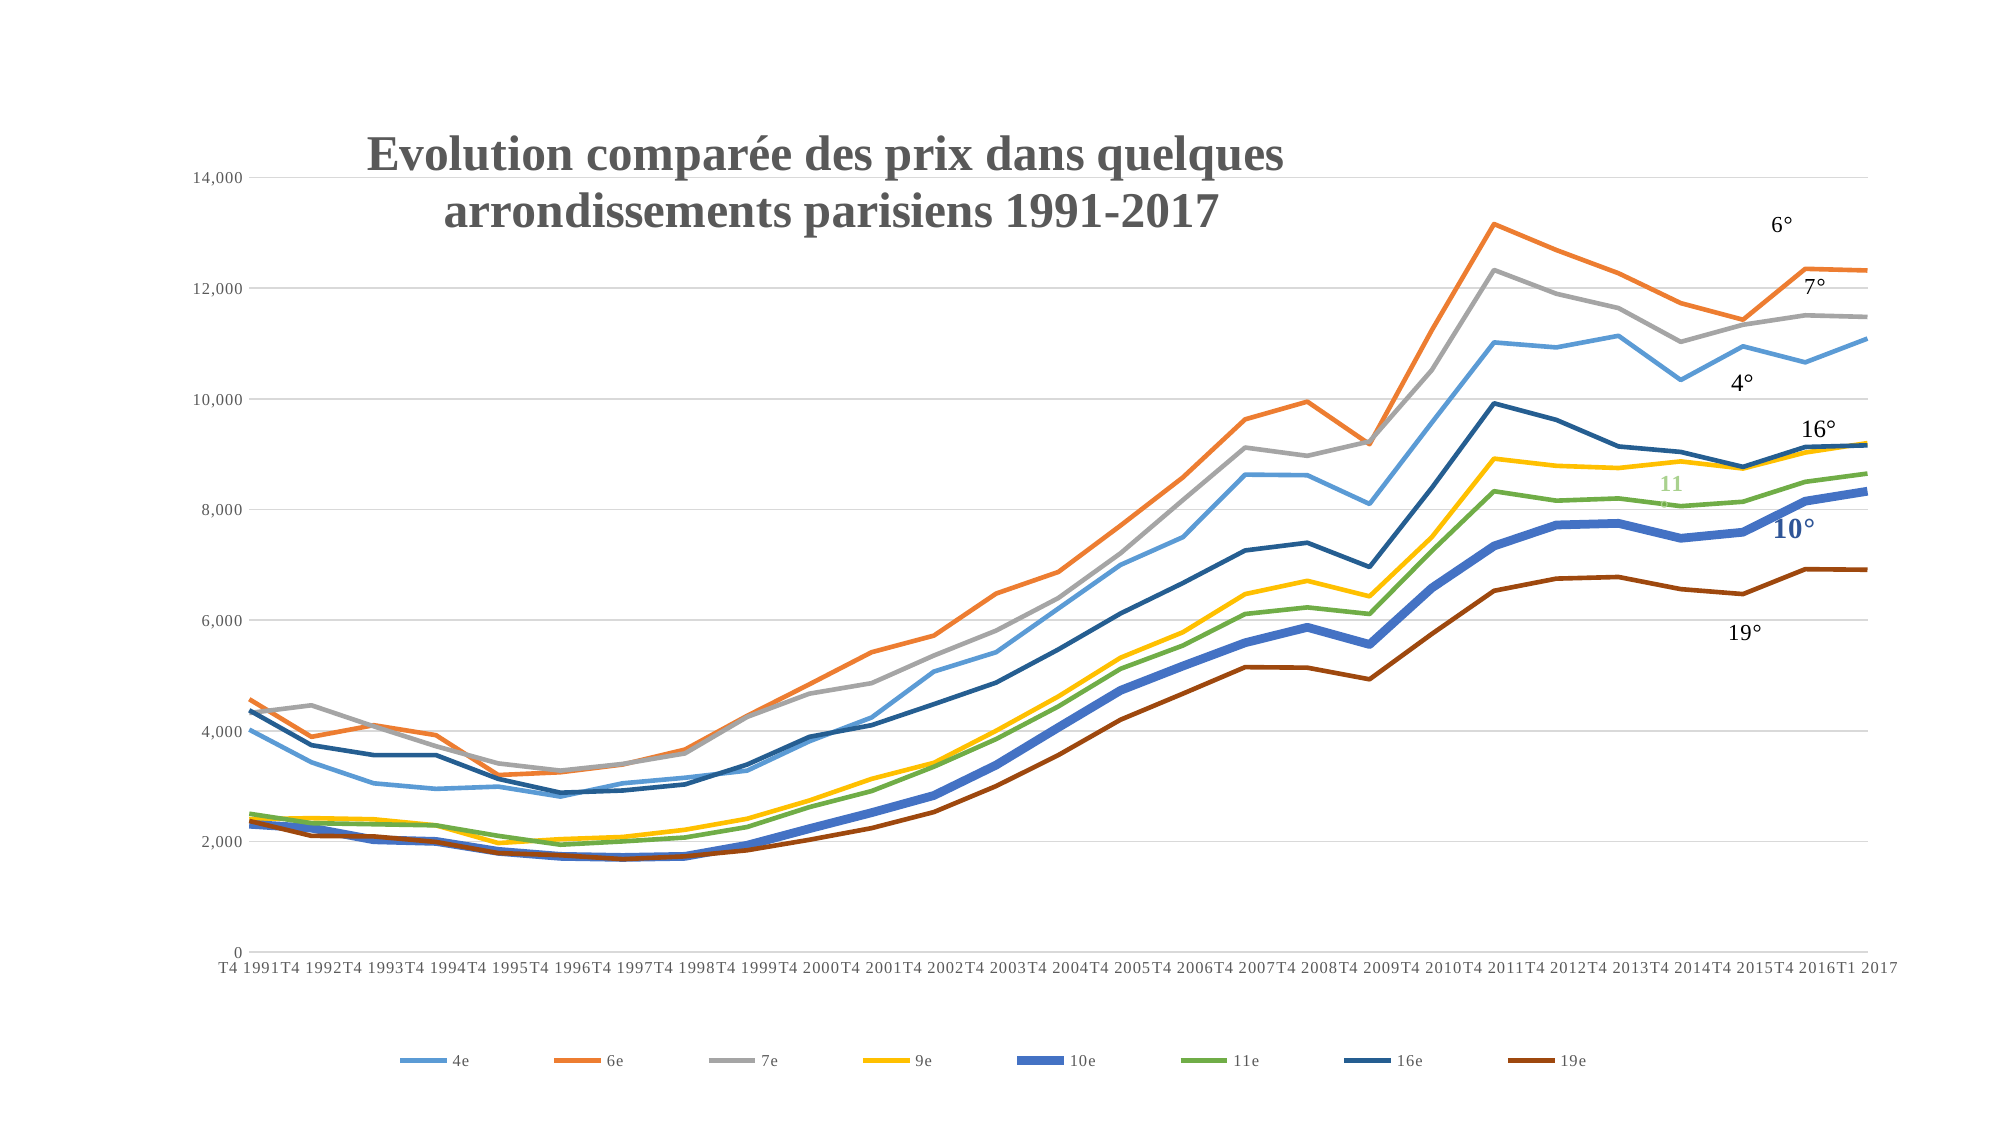

#
### Chart: Evolution comparée des prix dans quelques
arrondissements parisiens 1991-2017
| Category | 4e | 6e | 7e | 9e | 10e | 11e | 16e | 19e |
|---|---|---|---|---|---|---|---|---|
| T4 1991 | 4020.0 | 4570.0 | 4320.0 | 2400.0 | 2310.0 | 2500.0 | 4370.0 | 2370.0 |
| T4 1992 | 3430.0 | 3890.0 | 4460.0 | 2420.0 | 2240.0 | 2330.0 | 3740.0 | 2100.0 |
| T4 1993 | 3050.0 | 4100.0 | 4080.0 | 2400.0 | 2030.0 | 2310.0 | 3560.0 | 2090.0 |
| T4 1994 | 2950.0 | 3920.0 | 3720.0 | 2290.0 | 2000.0 | 2290.0 | 3560.0 | 1990.0 |
| T4 1995 | 2990.0 | 3200.0 | 3410.0 | 1970.0 | 1820.0 | 2100.0 | 3130.0 | 1790.0 |
| T4 1996 | 2810.0 | 3250.0 | 3280.0 | 2040.0 | 1730.0 | 1940.0 | 2880.0 | 1750.0 |
| T4 1997 | 3050.0 | 3390.0 | 3400.0 | 2080.0 | 1710.0 | 2000.0 | 2920.0 | 1680.0 |
| T4 1998 | 3150.0 | 3660.0 | 3590.0 | 2210.0 | 1730.0 | 2070.0 | 3030.0 | 1730.0 |
| T4 1999 | 3280.0 | 4270.0 | 4250.0 | 2410.0 | 1930.0 | 2260.0 | 3390.0 | 1840.0 |
| T4 2000 | 3810.0 | 4840.0 | 4670.0 | 2740.0 | 2230.0 | 2620.0 | 3890.0 | 2030.0 |
| T4 2001 | 4240.0 | 5420.0 | 4860.0 | 3130.0 | 2520.0 | 2910.0 | 4100.0 | 2240.0 |
| T4 2002 | 5070.0 | 5720.0 | 5360.0 | 3420.0 | 2830.0 | 3350.0 | 4480.0 | 2530.0 |
| T4 2003 | 5420.0 | 6480.0 | 5810.0 | 4000.0 | 3380.0 | 3850.0 | 4870.0 | 3000.0 |
| T4 2004 | 6210.0 | 6870.0 | 6400.0 | 4620.0 | 4060.0 | 4440.0 | 5470.0 | 3560.0 |
| T4 2005 | 7000.0 | 7710.0 | 7210.0 | 5320.0 | 4730.0 | 5120.0 | 6120.0 | 4200.0 |
| T4 2006 | 7500.0 | 8580.0 | 8170.0 | 5780.0 | 5170.0 | 5540.0 | 6670.0 | 4670.0 |
| T4 2007 | 8630.0 | 9630.0 | 9120.0 | 6470.0 | 5590.0 | 6110.0 | 7260.0 | 5150.0 |
| T4 2008 | 8620.0 | 9950.0 | 8970.0 | 6710.0 | 5870.0 | 6230.0 | 7400.0 | 5140.0 |
| T4 2009 | 8100.0 | 9180.0 | 9230.0 | 6430.0 | 5560.0 | 6110.0 | 6960.0 | 4930.0 |
| T4 2010 | 9570.0 | 11240.0 | 10520.0 | 7500.0 | 6580.0 | 7250.0 | 8390.0 | 5750.0 |
| T4 2011 | 11020.0 | 13160.0 | 12330.0 | 8920.0 | 7340.0 | 8330.0 | 9920.0 | 6530.0 |
| T4 2012 | 10930.0 | 12690.0 | 11900.0 | 8790.0 | 7720.0 | 8160.0 | 9620.0 | 6750.0 |
| T4 2013 | 11140.0 | 12270.0 | 11640.0 | 8750.0 | 7750.0 | 8200.0 | 9140.0 | 6780.0 |
| T4 2014 | 10340.0 | 11730.0 | 11030.0 | 8870.0 | 7480.0 | 8060.0 | 9040.0 | 6560.0 |
| T4 2015 | 10950.0 | 11430.0 | 11340.0 | 8740.0 | 7590.0 | 8140.0 | 8770.0 | 6470.0 |
| T4 2016 | 10660.0 | 12350.0 | 11510.0 | 9030.0 | 8150.0 | 8500.0 | 9130.0 | 6920.0 |
| T1 2017 | 11090.0 | 12320.0 | 11480.0 | 9200.0 | 8330.0 | 8650.0 | 9160.0 | 6910.0 |4°
16°